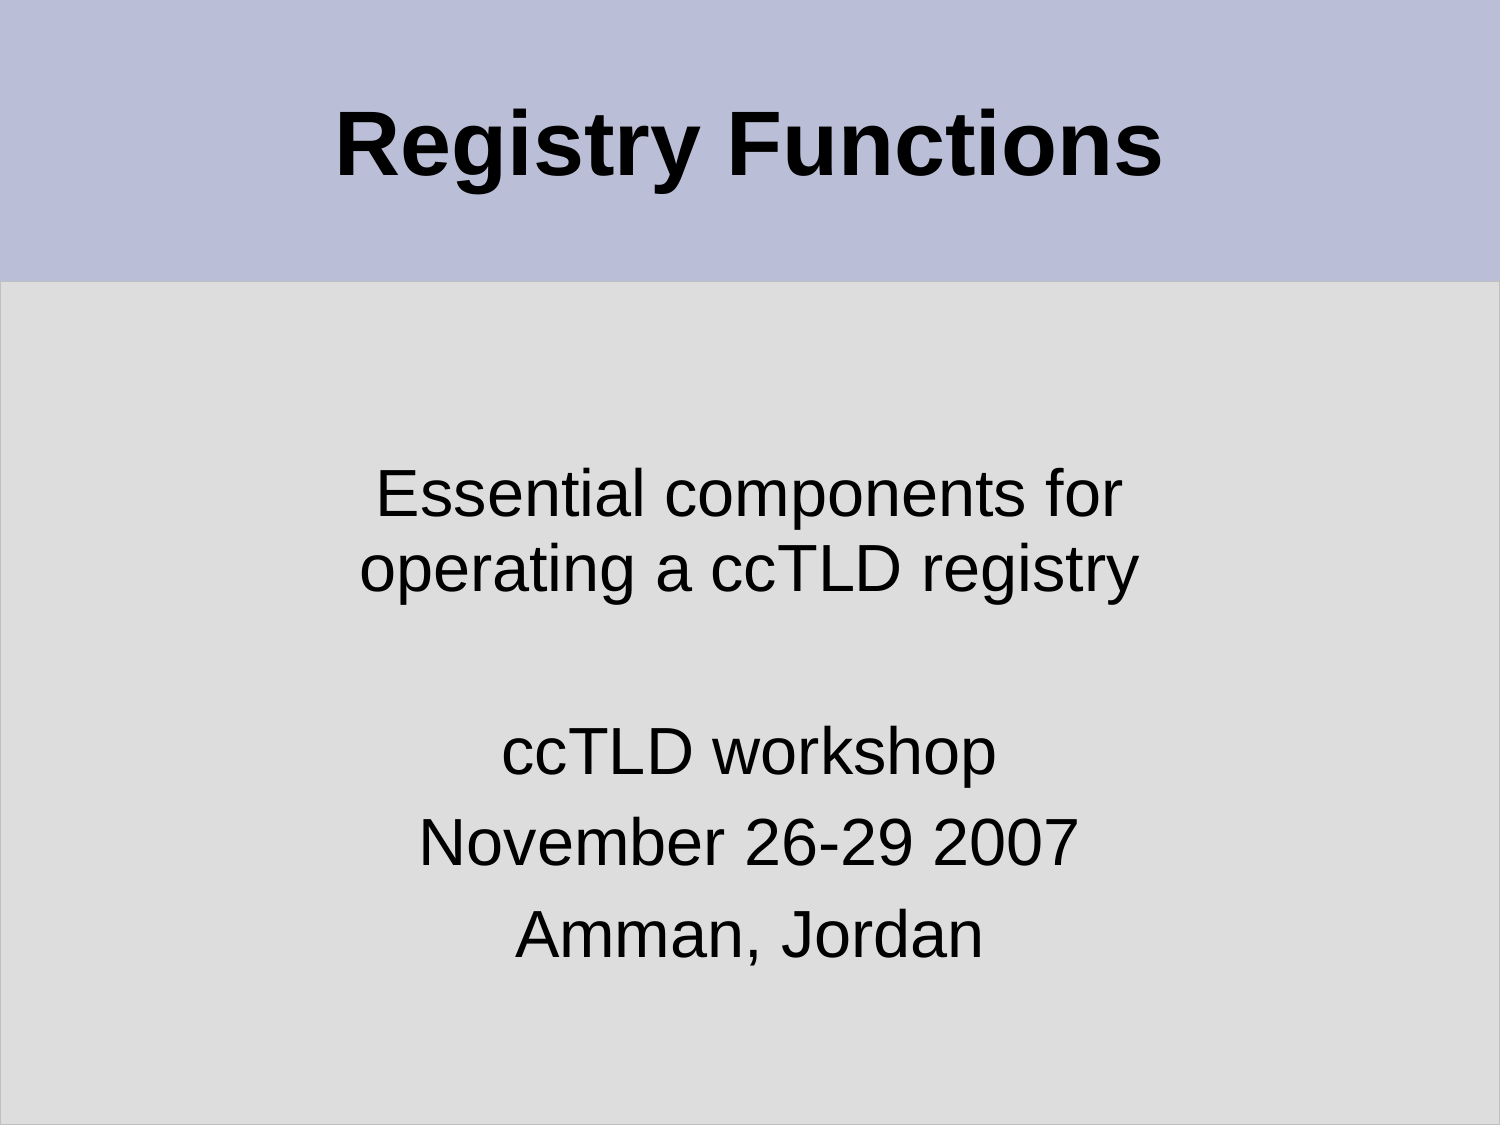

# Registry Functions
Essential components for operating a ccTLD registry
ccTLD workshop
November 26-29 2007
Amman, Jordan